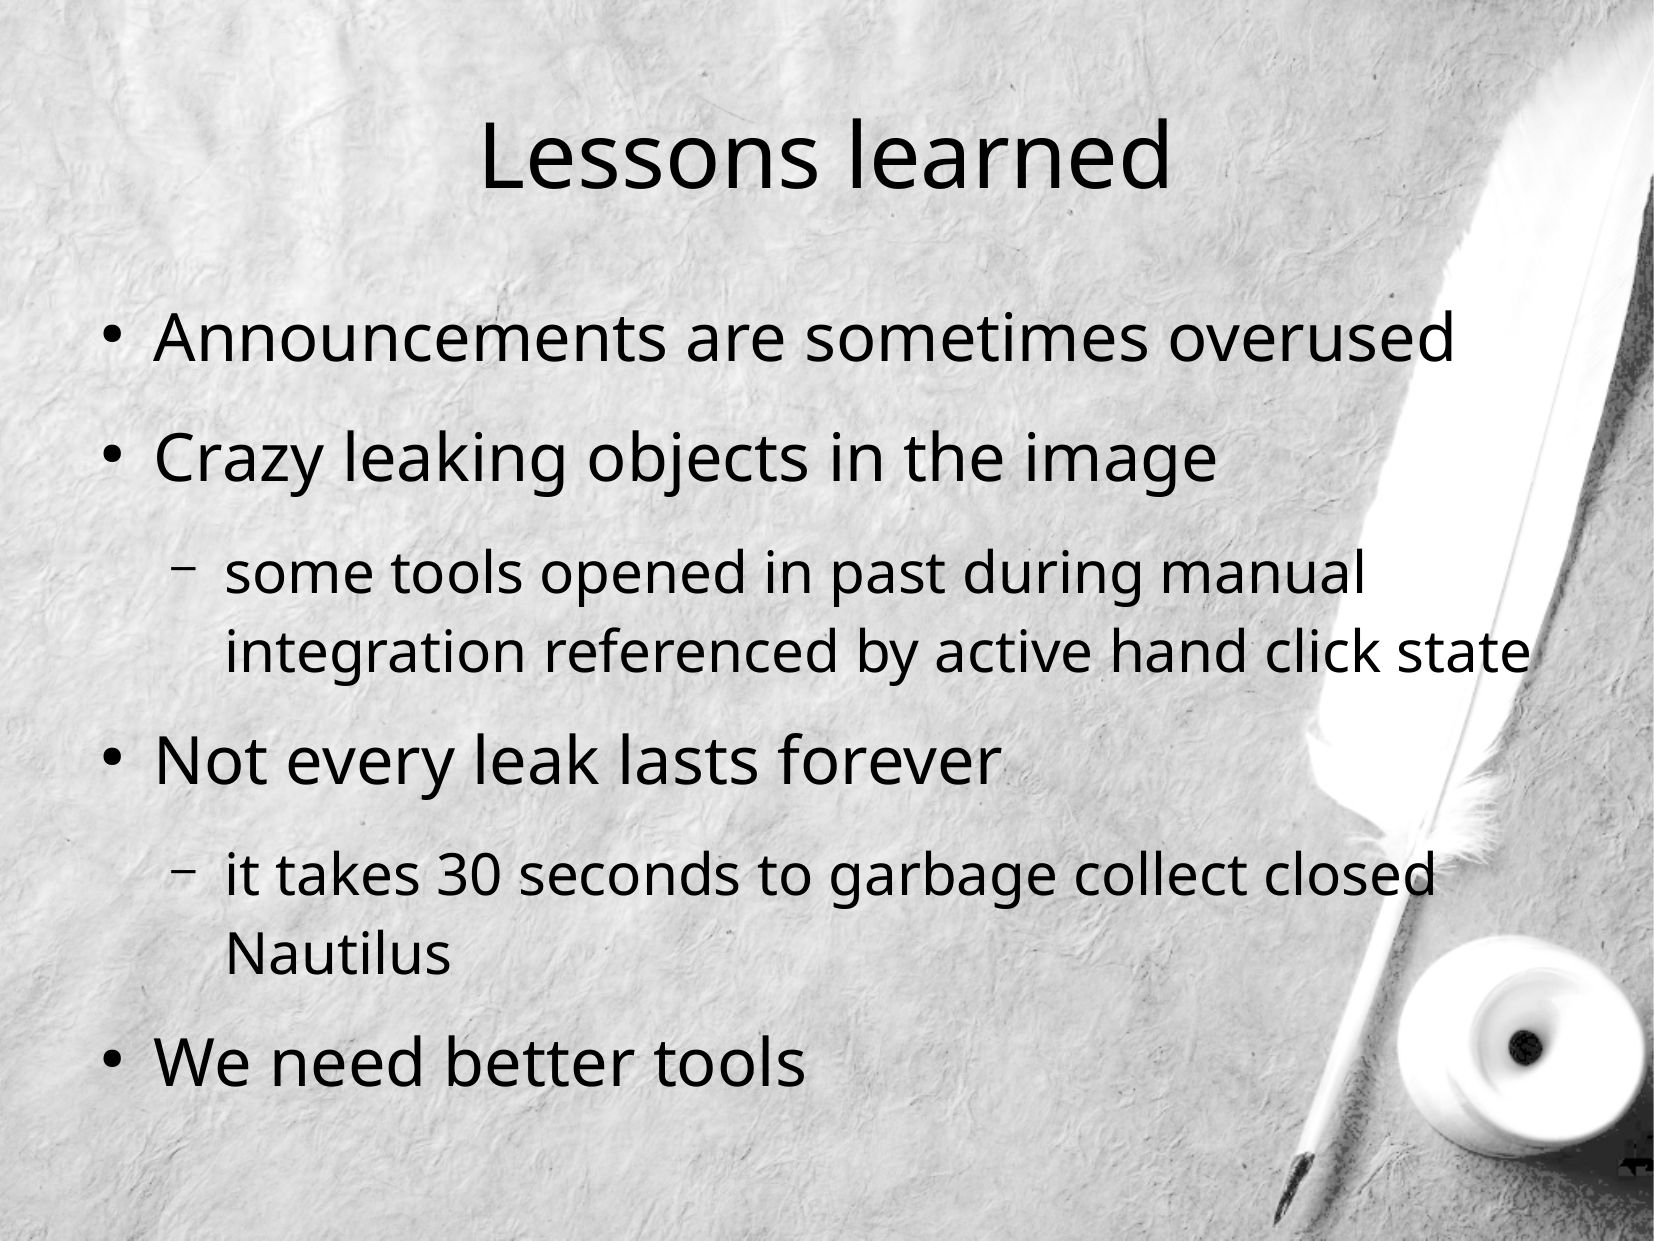

# Lessons learned
Announcements are sometimes overused
Crazy leaking objects in the image
some tools opened in past during manual integration referenced by active hand click state
Not every leak lasts forever
it takes 30 seconds to garbage collect closed Nautilus
We need better tools